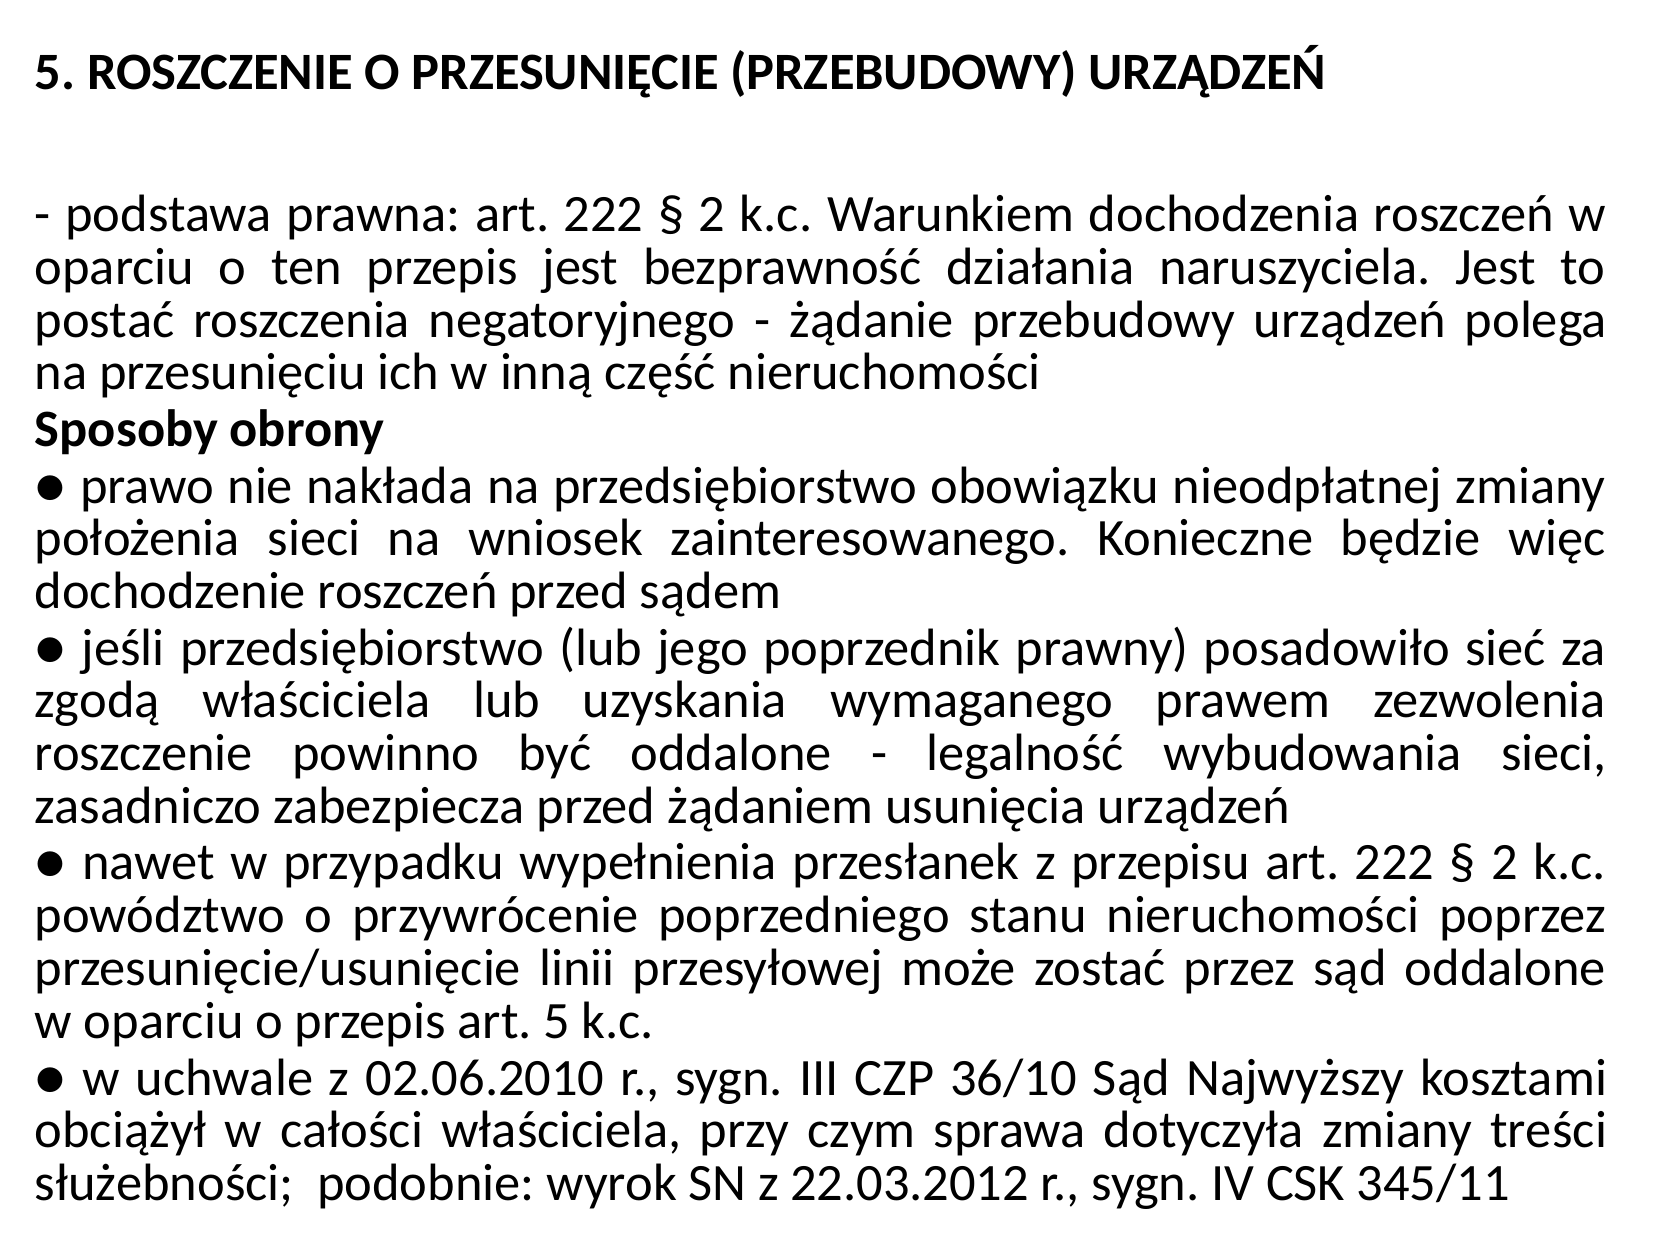

#
5. ROSZCZENIE O PRZESUNIĘCIE (PRZEBUDOWY) URZĄDZEŃ
- podstawa prawna: art. 222 § 2 k.c. Warunkiem dochodzenia roszczeń w oparciu o ten przepis jest bezprawność działania naruszyciela. Jest to postać roszczenia negatoryjnego - żądanie przebudowy urządzeń polega na przesunięciu ich w inną część nieruchomości
Sposoby obrony
● prawo nie nakłada na przedsiębiorstwo obowiązku nieodpłatnej zmiany położenia sieci na wniosek zainteresowanego. Konieczne będzie więc dochodzenie roszczeń przed sądem
● jeśli przedsiębiorstwo (lub jego poprzednik prawny) posadowiło sieć za zgodą właściciela lub uzyskania wymaganego prawem zezwolenia roszczenie powinno być oddalone - legalność wybudowania sieci, zasadniczo zabezpiecza przed żądaniem usunięcia urządzeń
● nawet w przypadku wypełnienia przesłanek z przepisu art. 222 § 2 k.c. powództwo o przywrócenie poprzedniego stanu nieruchomości poprzez przesunięcie/usunięcie linii przesyłowej może zostać przez sąd oddalone w oparciu o przepis art. 5 k.c.
● w uchwale z 02.06.2010 r., sygn. III CZP 36/10 Sąd Najwyższy kosztami obciążył w całości właściciela, przy czym sprawa dotyczyła zmiany treści służebności; podobnie: wyrok SN z 22.03.2012 r., sygn. IV CSK 345/11